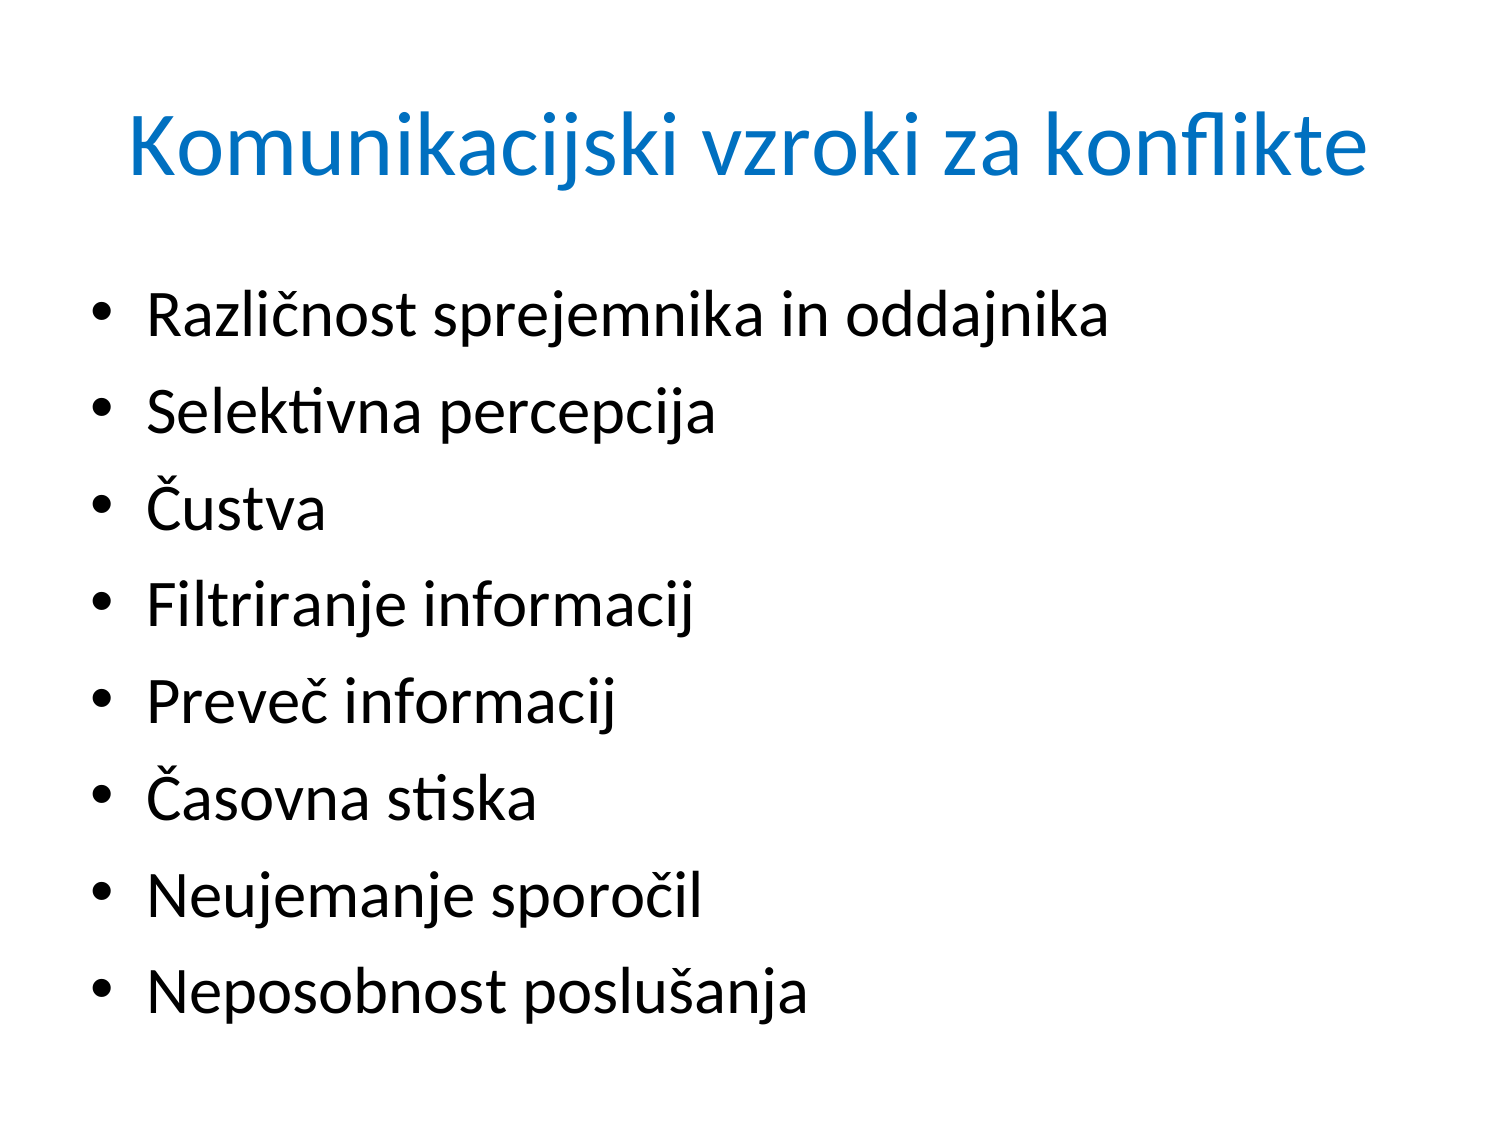

# Komunikacijski vzroki za konflikte
Različnost sprejemnika in oddajnika
Selektivna percepcija
Čustva
Filtriranje informacij
Preveč informacij
Časovna stiska
Neujemanje sporočil
Neposobnost poslušanja